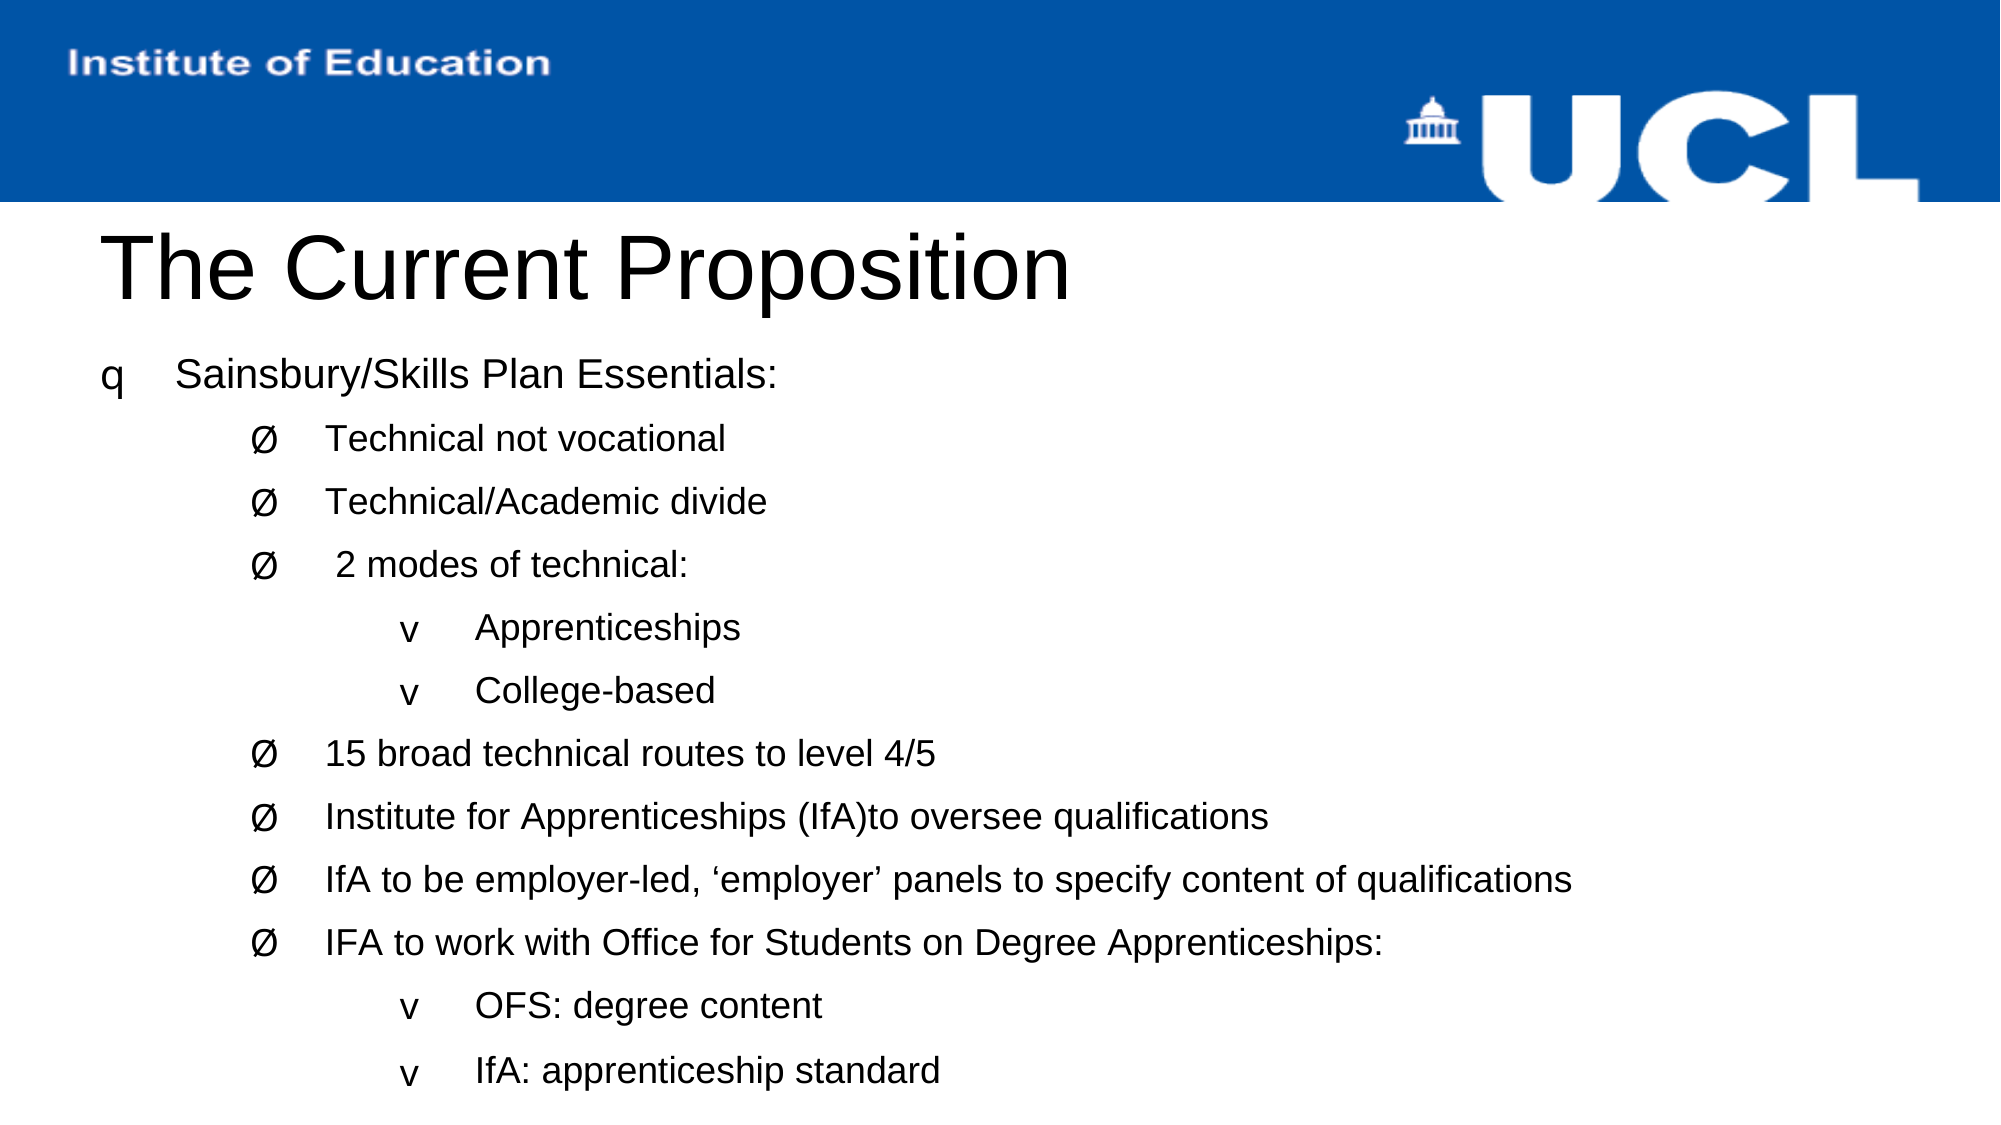

The Current Proposition
Sainsbury/Skills Plan Essentials:
Technical not vocational
Technical/Academic divide
 2 modes of technical:
Apprenticeships
College-based
15 broad technical routes to level 4/5
Institute for Apprenticeships (IfA)to oversee qualifications
IfA to be employer-led, ‘employer’ panels to specify content of qualifications
IFA to work with Office for Students on Degree Apprenticeships:
OFS: degree content
IfA: apprenticeship standard